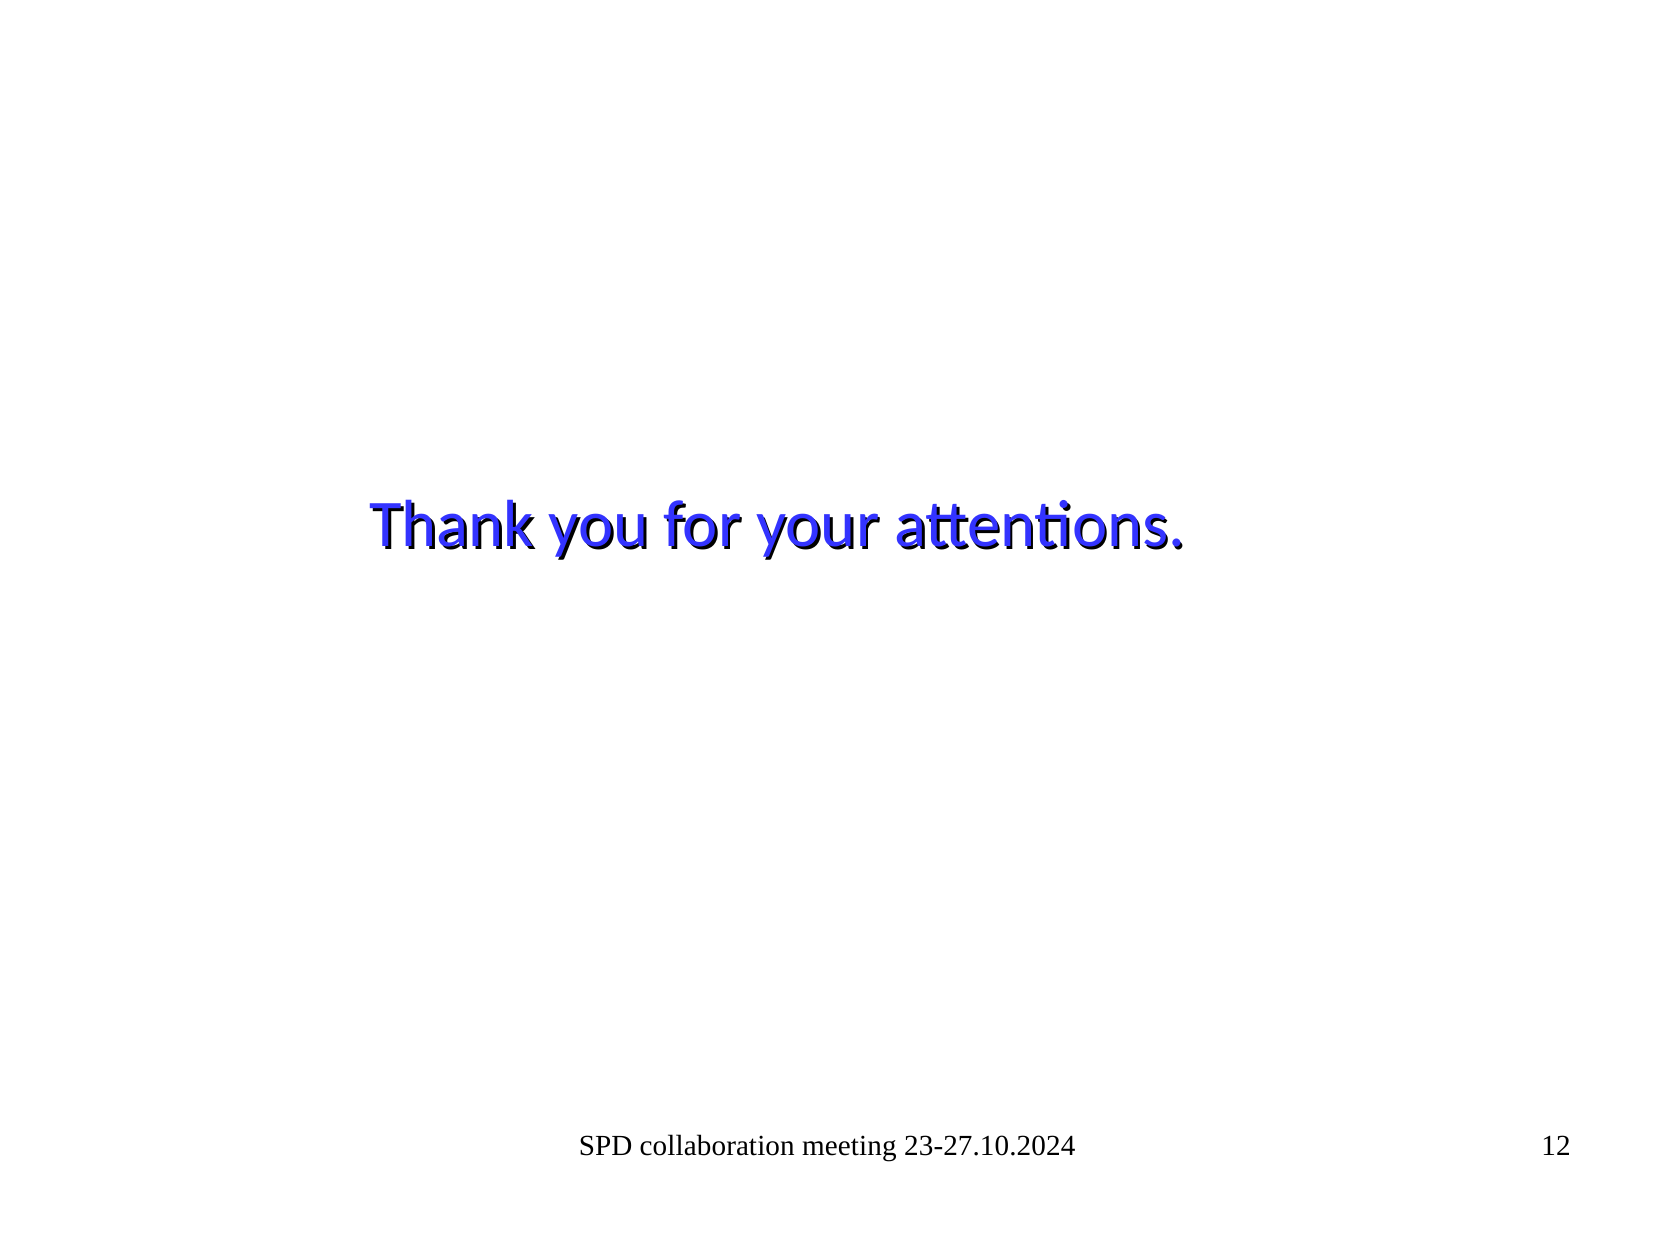

Thank you for your attentions.
SPD collaboration meeting 23-27.10.2024
12